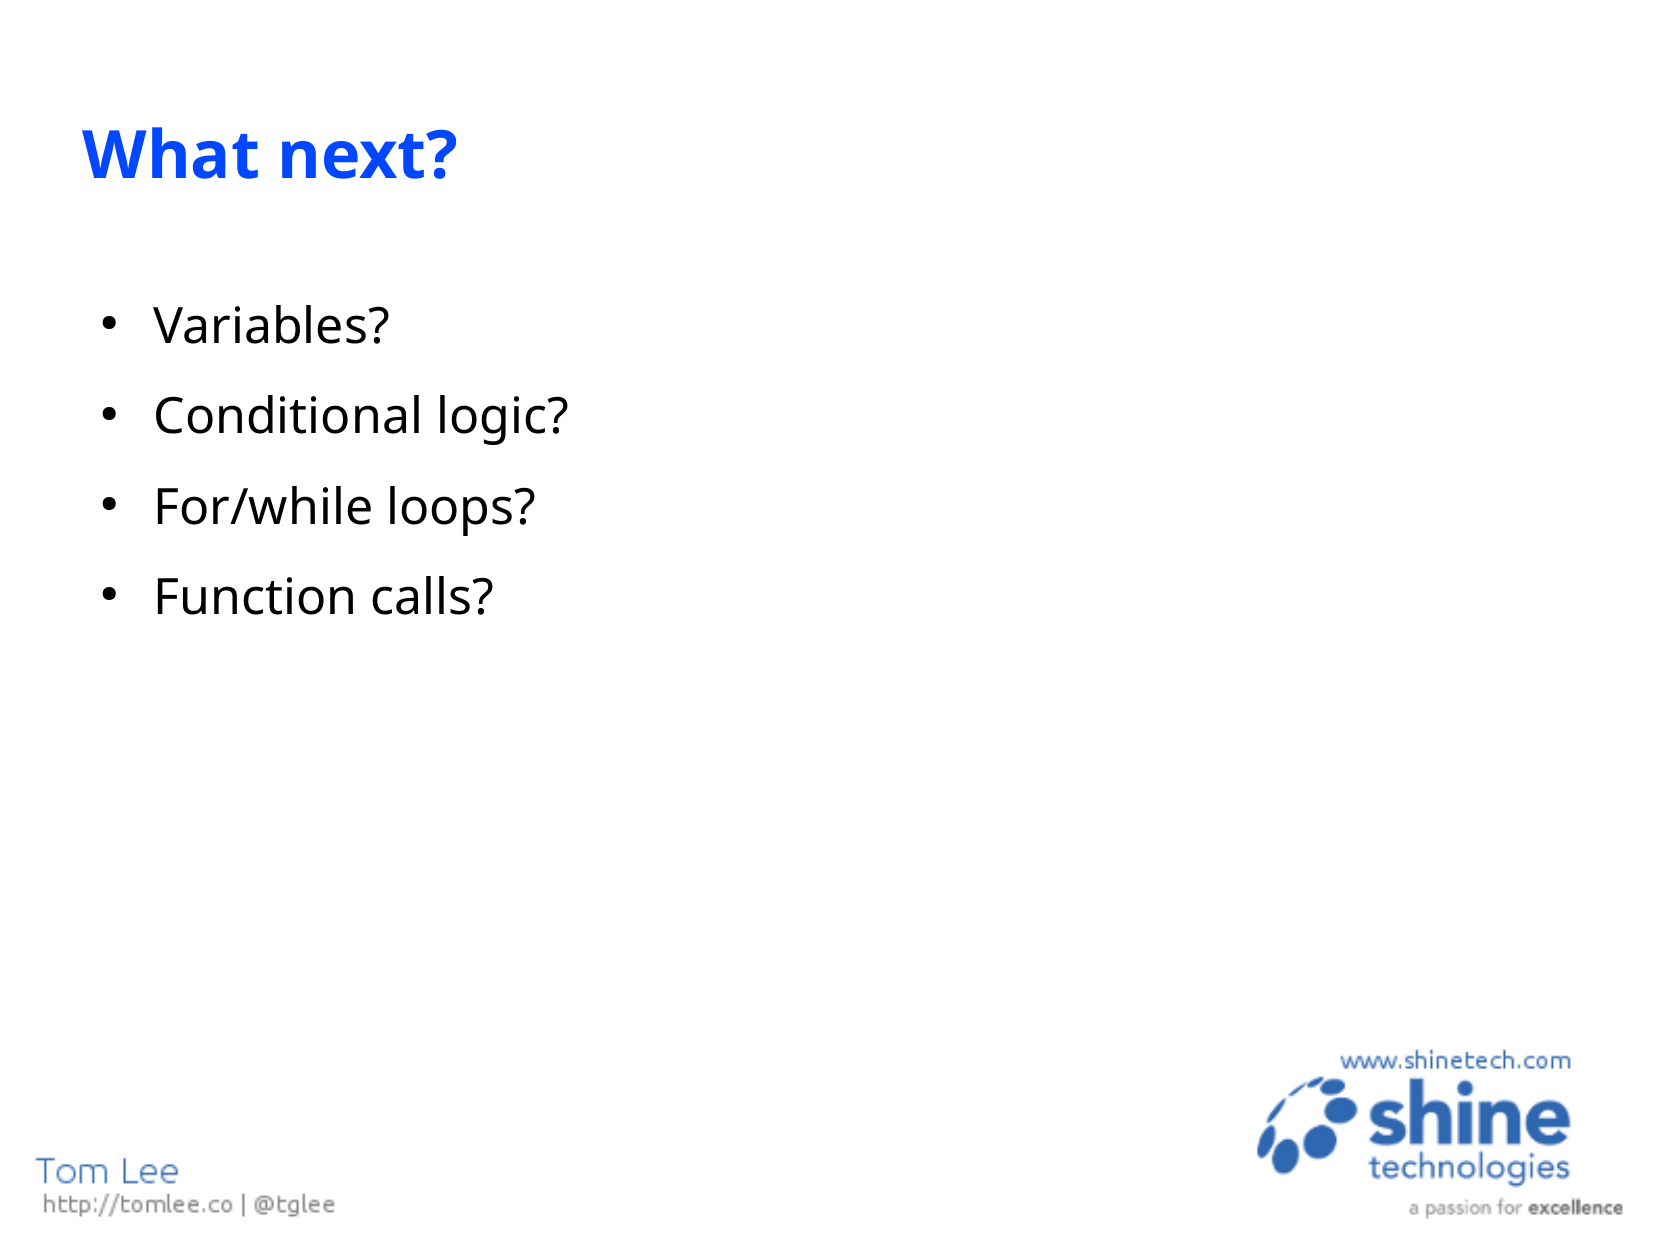

# What next?
Variables?
Conditional logic?
For/while loops?
Function calls?